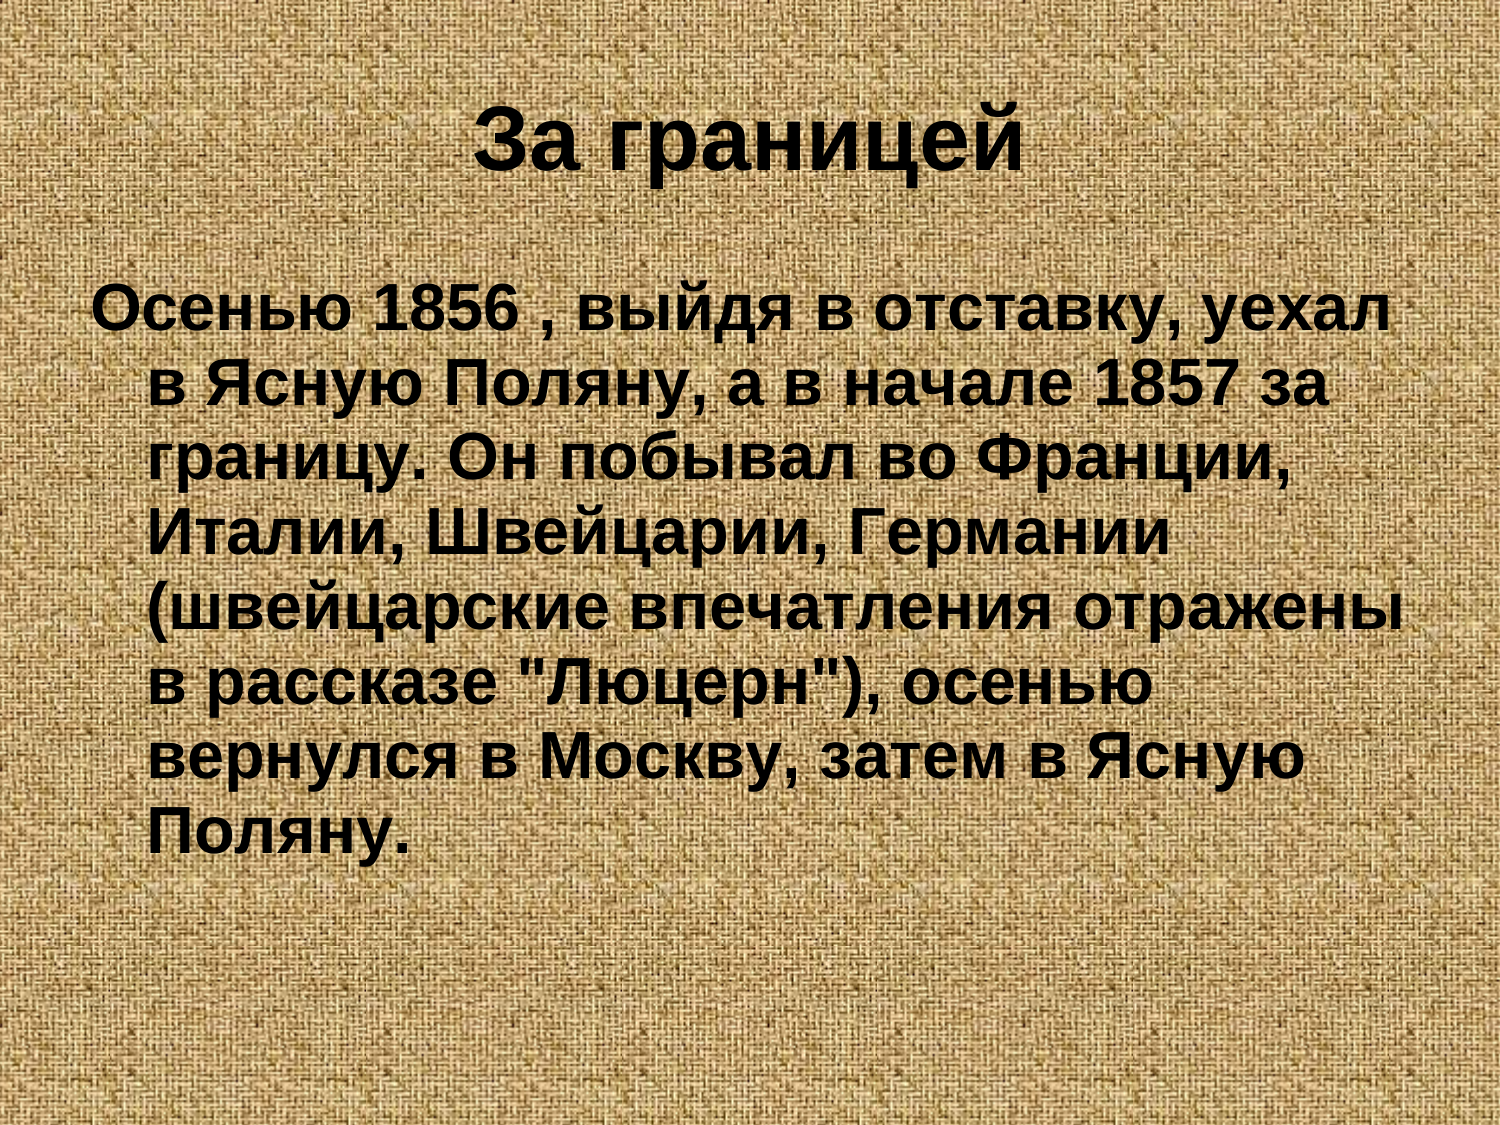

# За границей
Осенью 1856 , выйдя в отставку, уехал в Ясную Поляну, а в начале 1857 за границу. Он побывал во Франции, Италии, Швейцарии, Германии (швейцарские впечатления отражены в рассказе "Люцерн"), осенью вернулся в Москву, затем в Ясную Поляну.